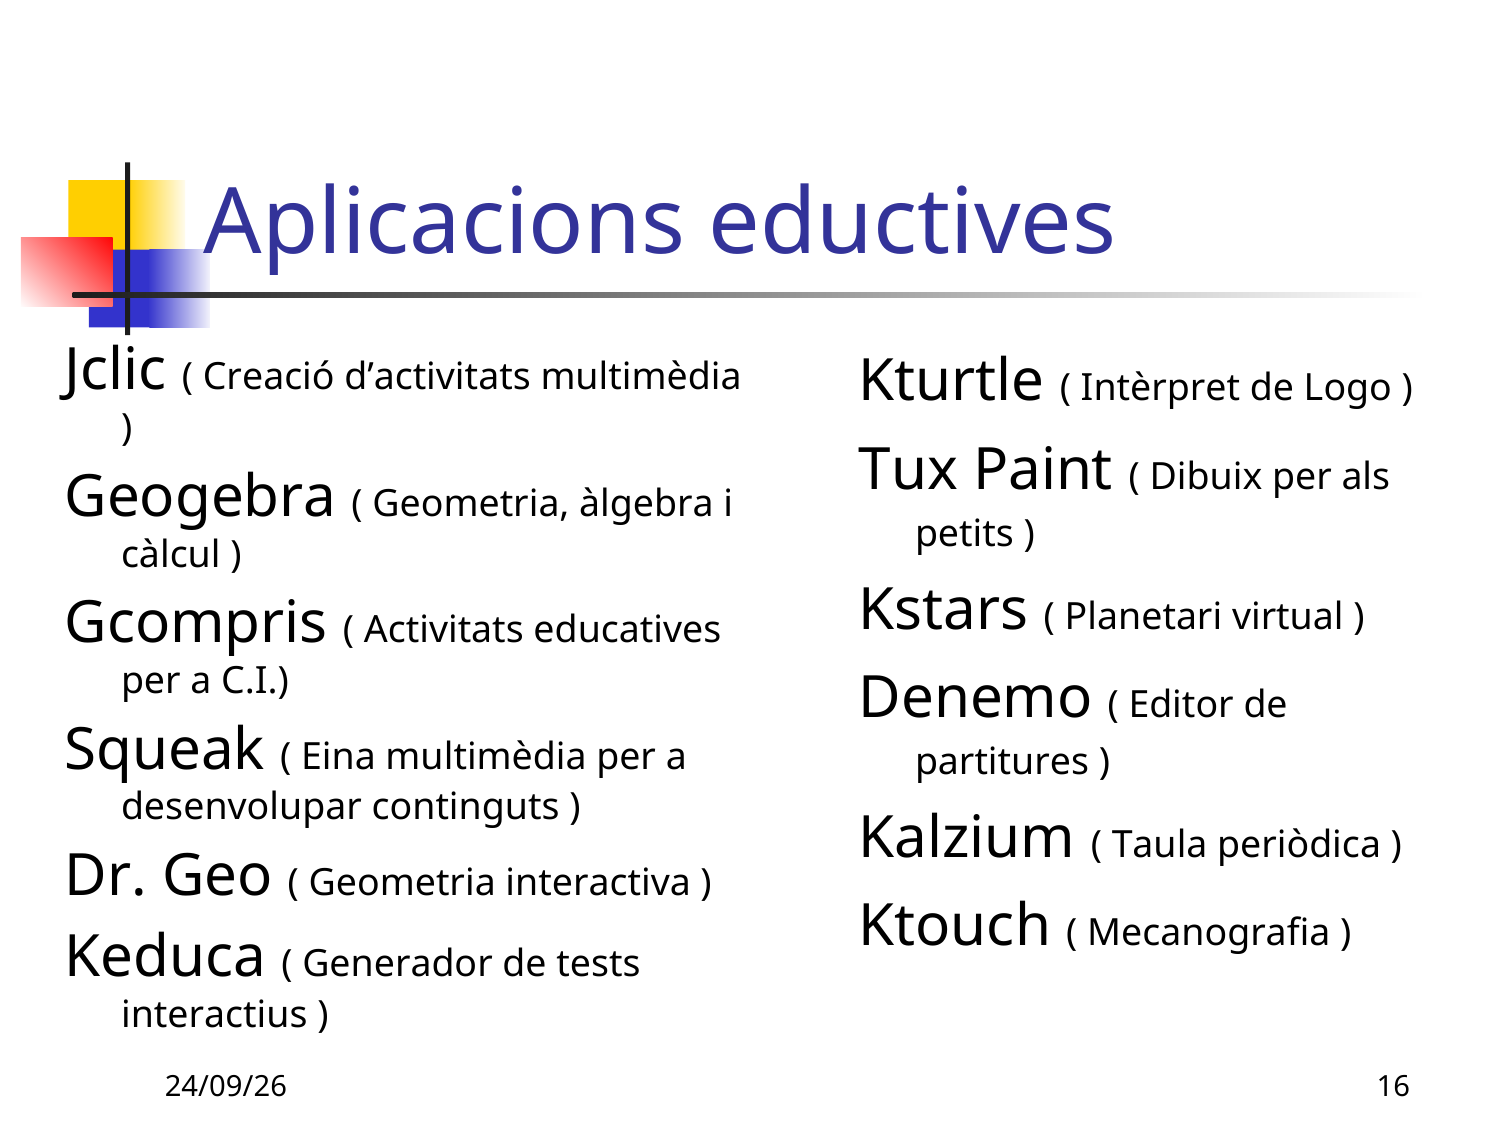

# Aplicacions eductives
Jclic ( Creació d’activitats multimèdia )
Geogebra ( Geometria, àlgebra i càlcul )
Gcompris ( Activitats educatives per a C.I.)
Squeak ( Eina multimèdia per a desenvolupar continguts )
Dr. Geo ( Geometria interactiva )
Keduca ( Generador de tests interactius )
Kturtle ( Intèrpret de Logo )
Tux Paint ( Dibuix per als petits )
Kstars ( Planetari virtual )
Denemo ( Editor de partitures )
Kalzium ( Taula periòdica )
Ktouch ( Mecanografia )
16